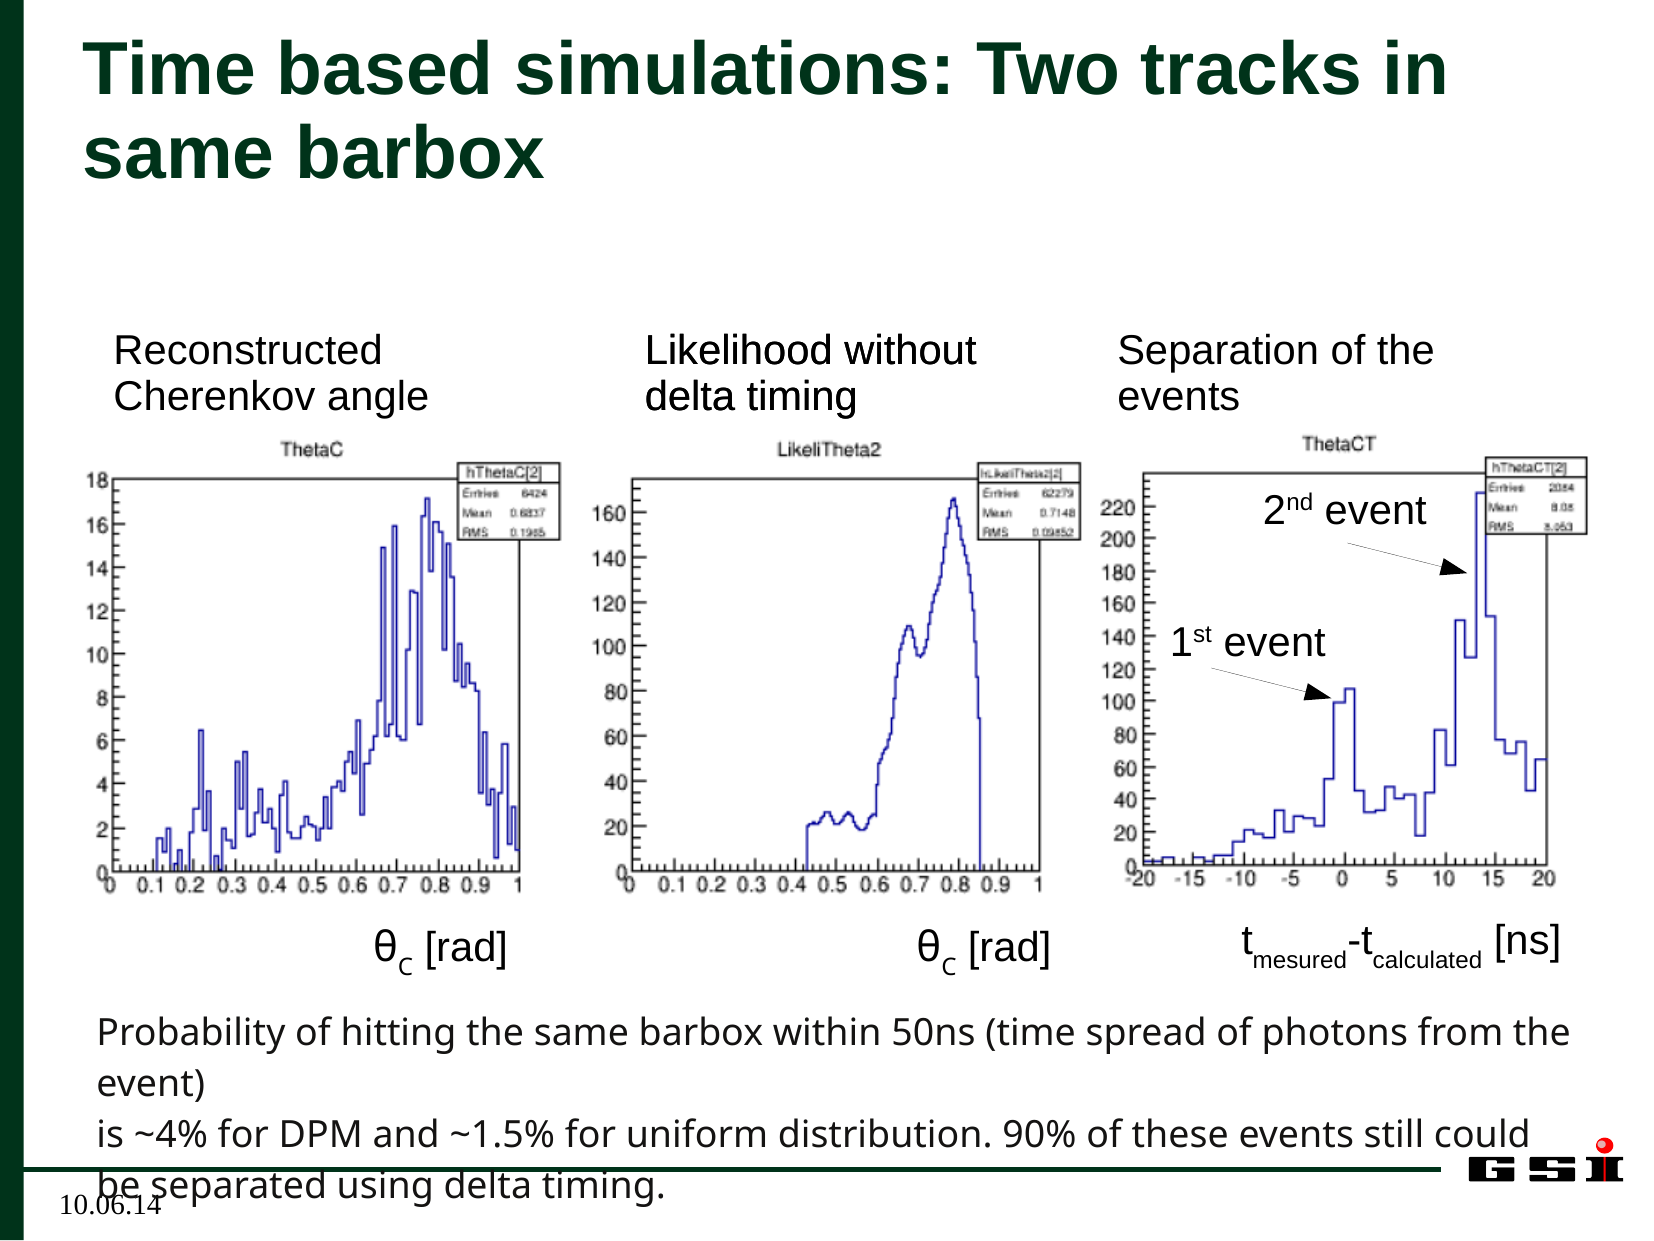

# Time based simulations: Two tracks in same barbox
Likelihood without delta timing
Reconstructed Cherenkov angle
Likelihood without delta timing
Separation of the events
2nd event
1st event
tmesured-tcalculated [ns]
θC [rad]
θC [rad]
Probability of hitting the same barbox within 50ns (time spread of photons from the event)
is ~4% for DPM and ~1.5% for uniform distribution. 90% of these events still could be separated using delta timing.
10.06.14